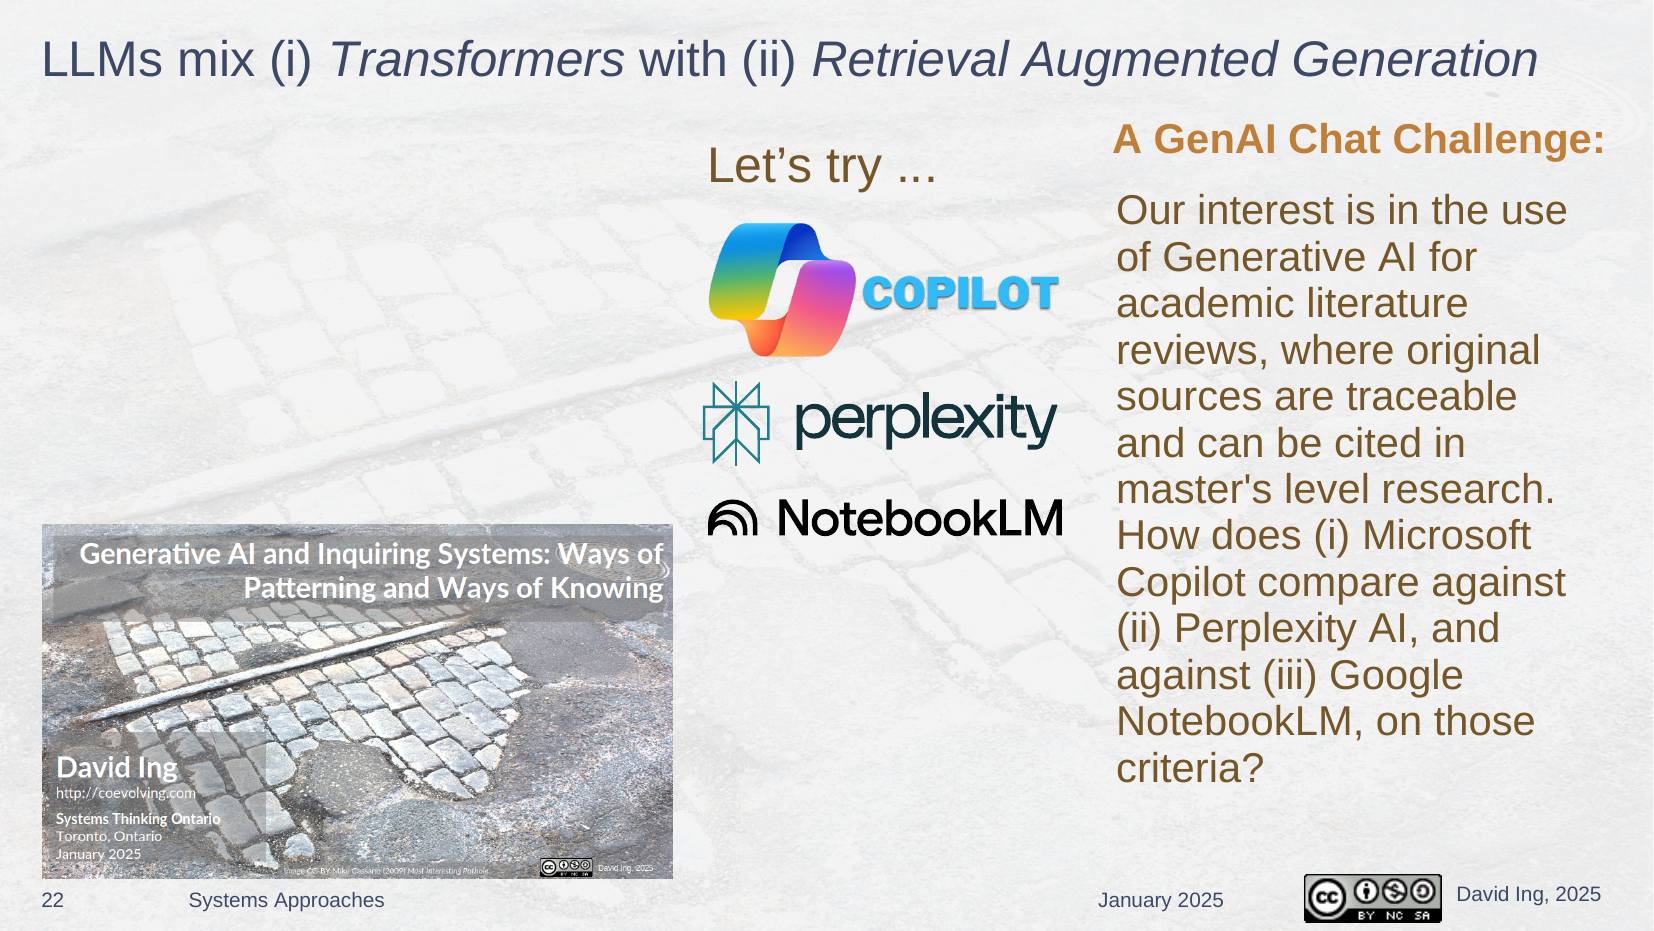

# LLMs mix (i) Transformers with (ii) Retrieval Augmented Generation
A GenAI Chat Challenge:
Let’s try ...
Our interest is in the use of Generative AI for academic literature reviews, where original sources are traceable and can be cited in master's level research. How does (i) Microsoft Copilot compare against (ii) Perplexity AI, and against (iii) Google NotebookLM, on those criteria?
Systems Approaches
January 2025